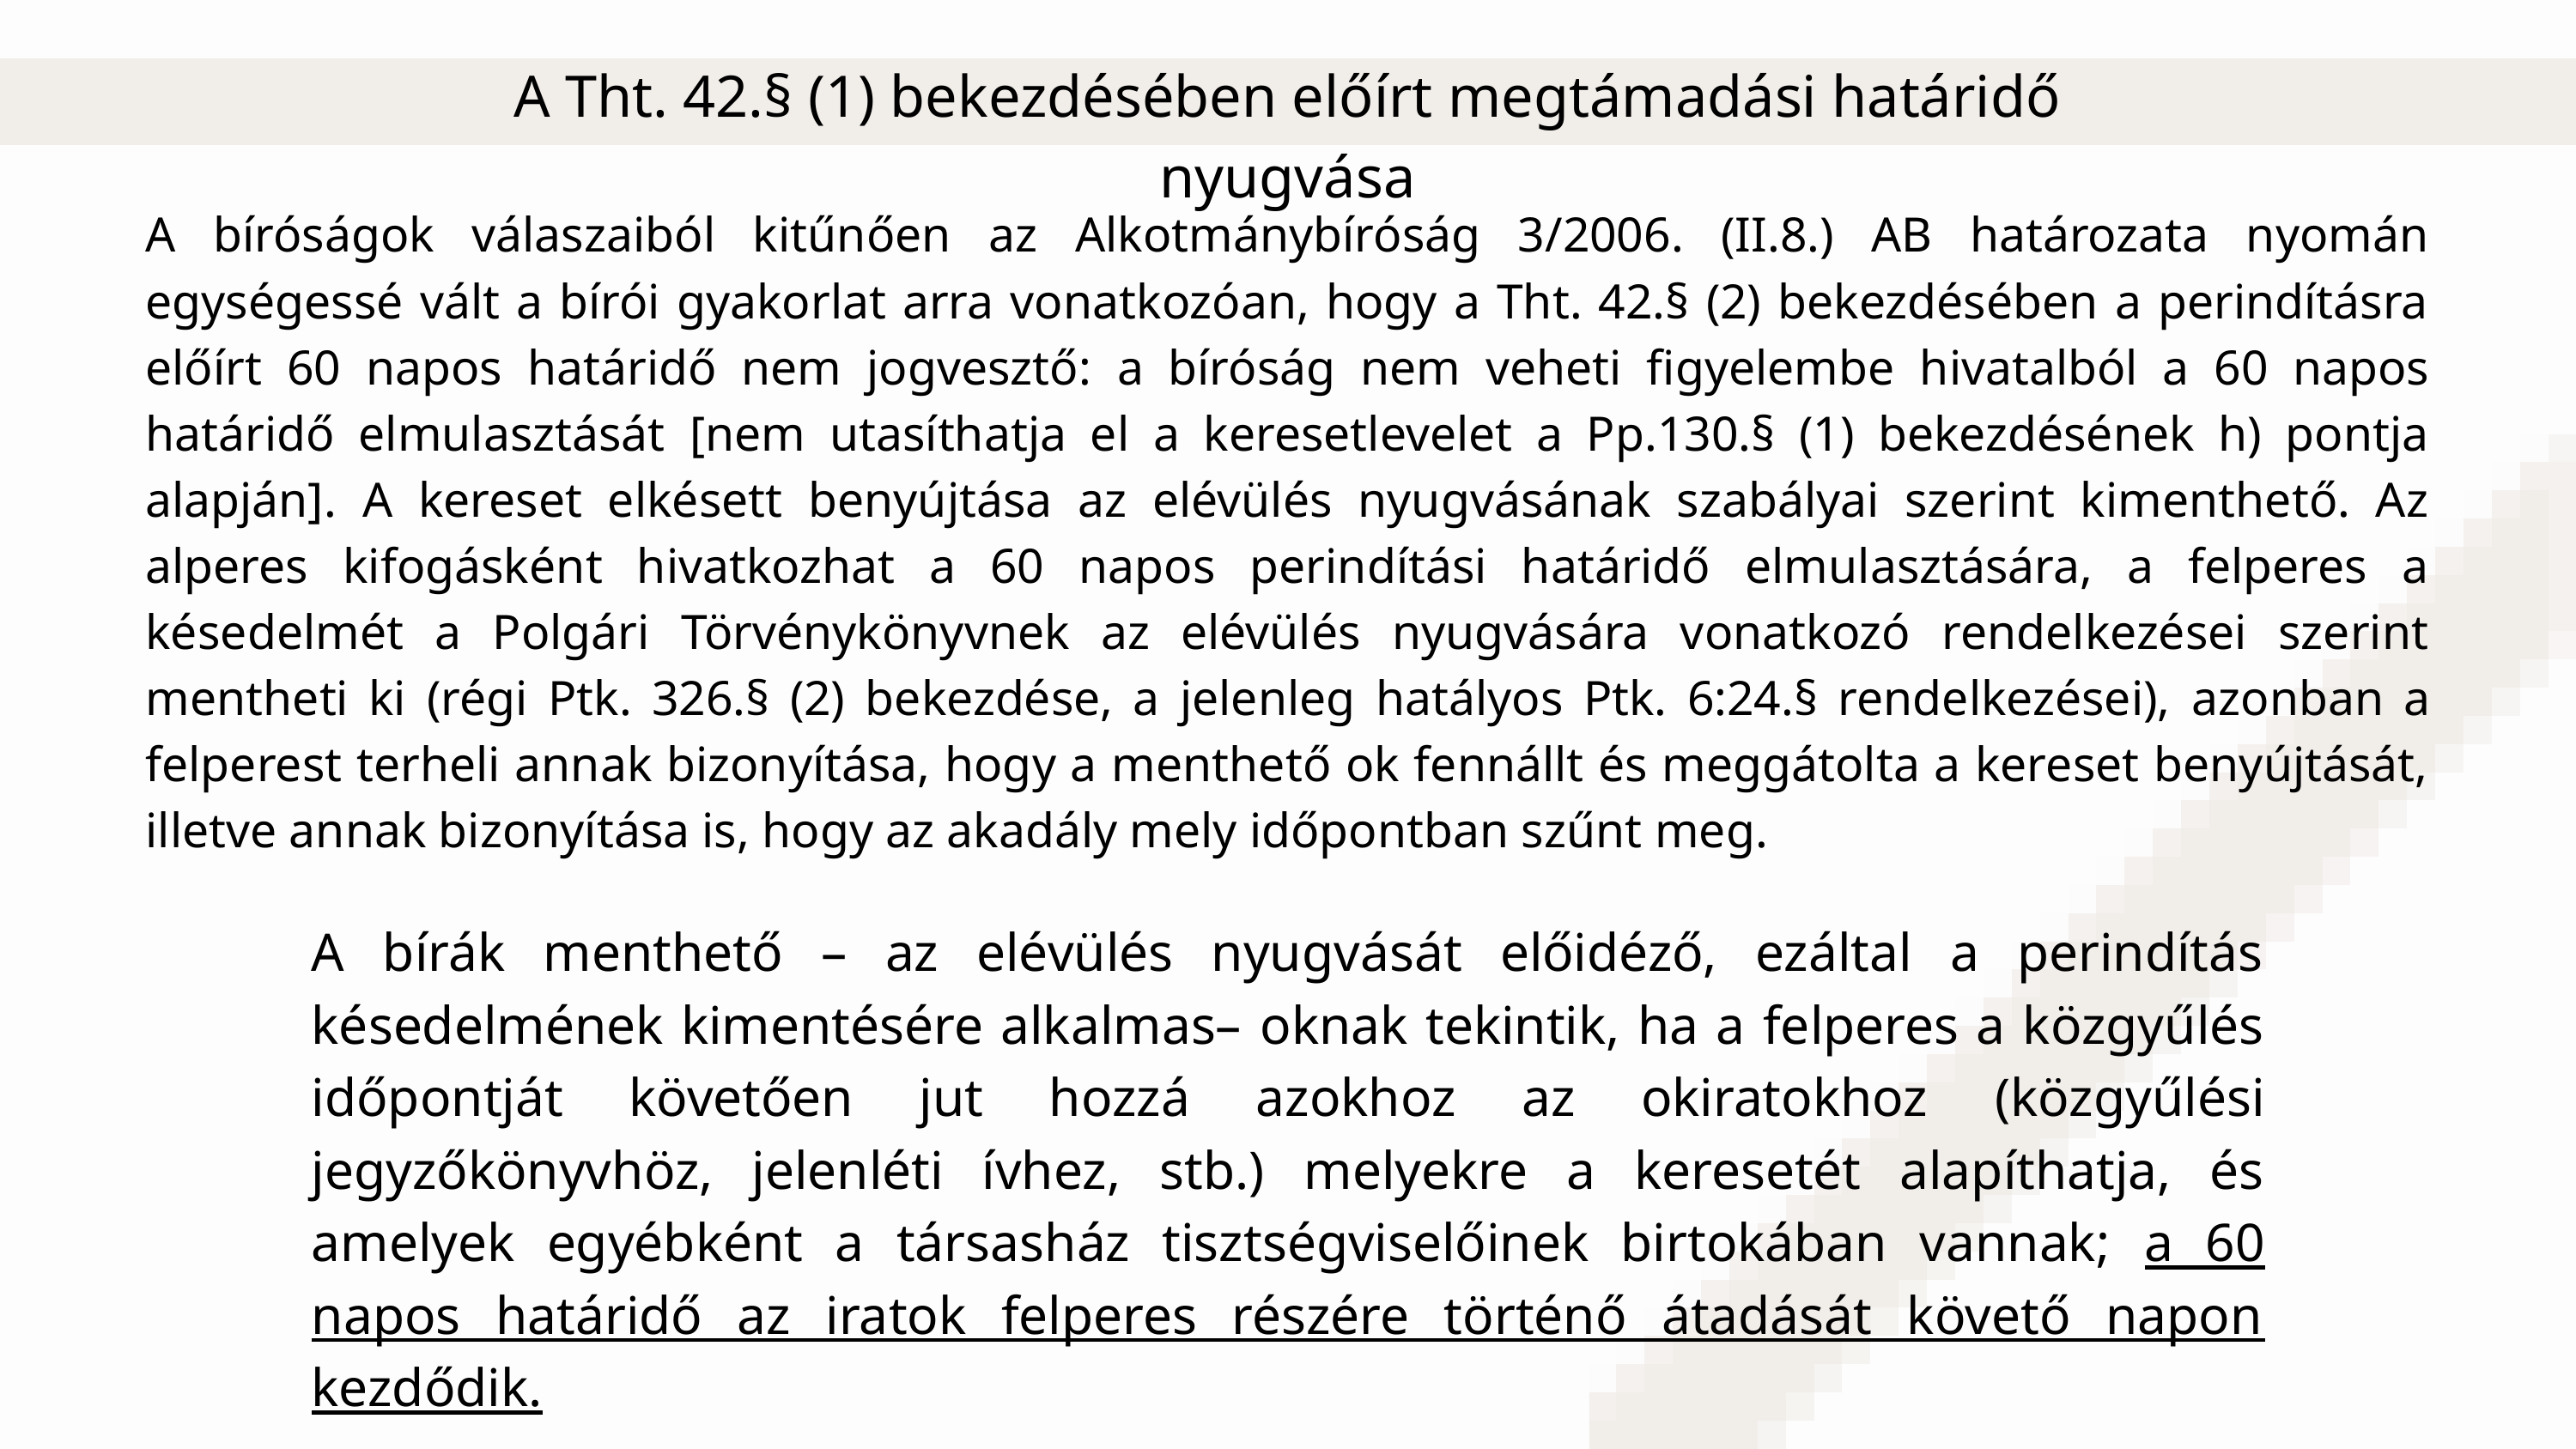

A Tht. 42.§ (1) bekezdésében előírt megtámadási határidő nyugvása
A bíróságok válaszaiból kitűnően az Alkotmánybíróság 3/2006. (II.8.) AB határozata nyomán egységessé vált a bírói gyakorlat arra vonatkozóan, hogy a Tht. 42.§ (2) bekezdésében a perindításra előírt 60 napos határidő nem jogvesztő: a bíróság nem veheti figyelembe hivatalból a 60 napos határidő elmulasztását [nem utasíthatja el a keresetlevelet a Pp.130.§ (1) bekezdésének h) pontja alapján]. A kereset elkésett benyújtása az elévülés nyugvásának szabályai szerint kimenthető. Az alperes kifogásként hivatkozhat a 60 napos perindítási határidő elmulasztására, a felperes a késedelmét a Polgári Törvénykönyvnek az elévülés nyugvására vonatkozó rendelkezései szerint mentheti ki (régi Ptk. 326.§ (2) bekezdése, a jelenleg hatályos Ptk. 6:24.§ rendelkezései), azonban a felperest terheli annak bizonyítása, hogy a menthető ok fennállt és meggátolta a kereset benyújtását, illetve annak bizonyítása is, hogy az akadály mely időpontban szűnt meg.
A bírák menthető – az elévülés nyugvását előidéző, ezáltal a perindítás késedelmének kimentésére alkalmas– oknak tekintik, ha a felperes a közgyűlés időpontját követően jut hozzá azokhoz az okiratokhoz (közgyűlési jegyzőkönyvhöz, jelenléti ívhez, stb.) melyekre a keresetét alapíthatja, és amelyek egyébként a társasház tisztségviselőinek birtokában vannak; a 60 napos határidő az iratok felperes részére történő átadását követő napon kezdődik.